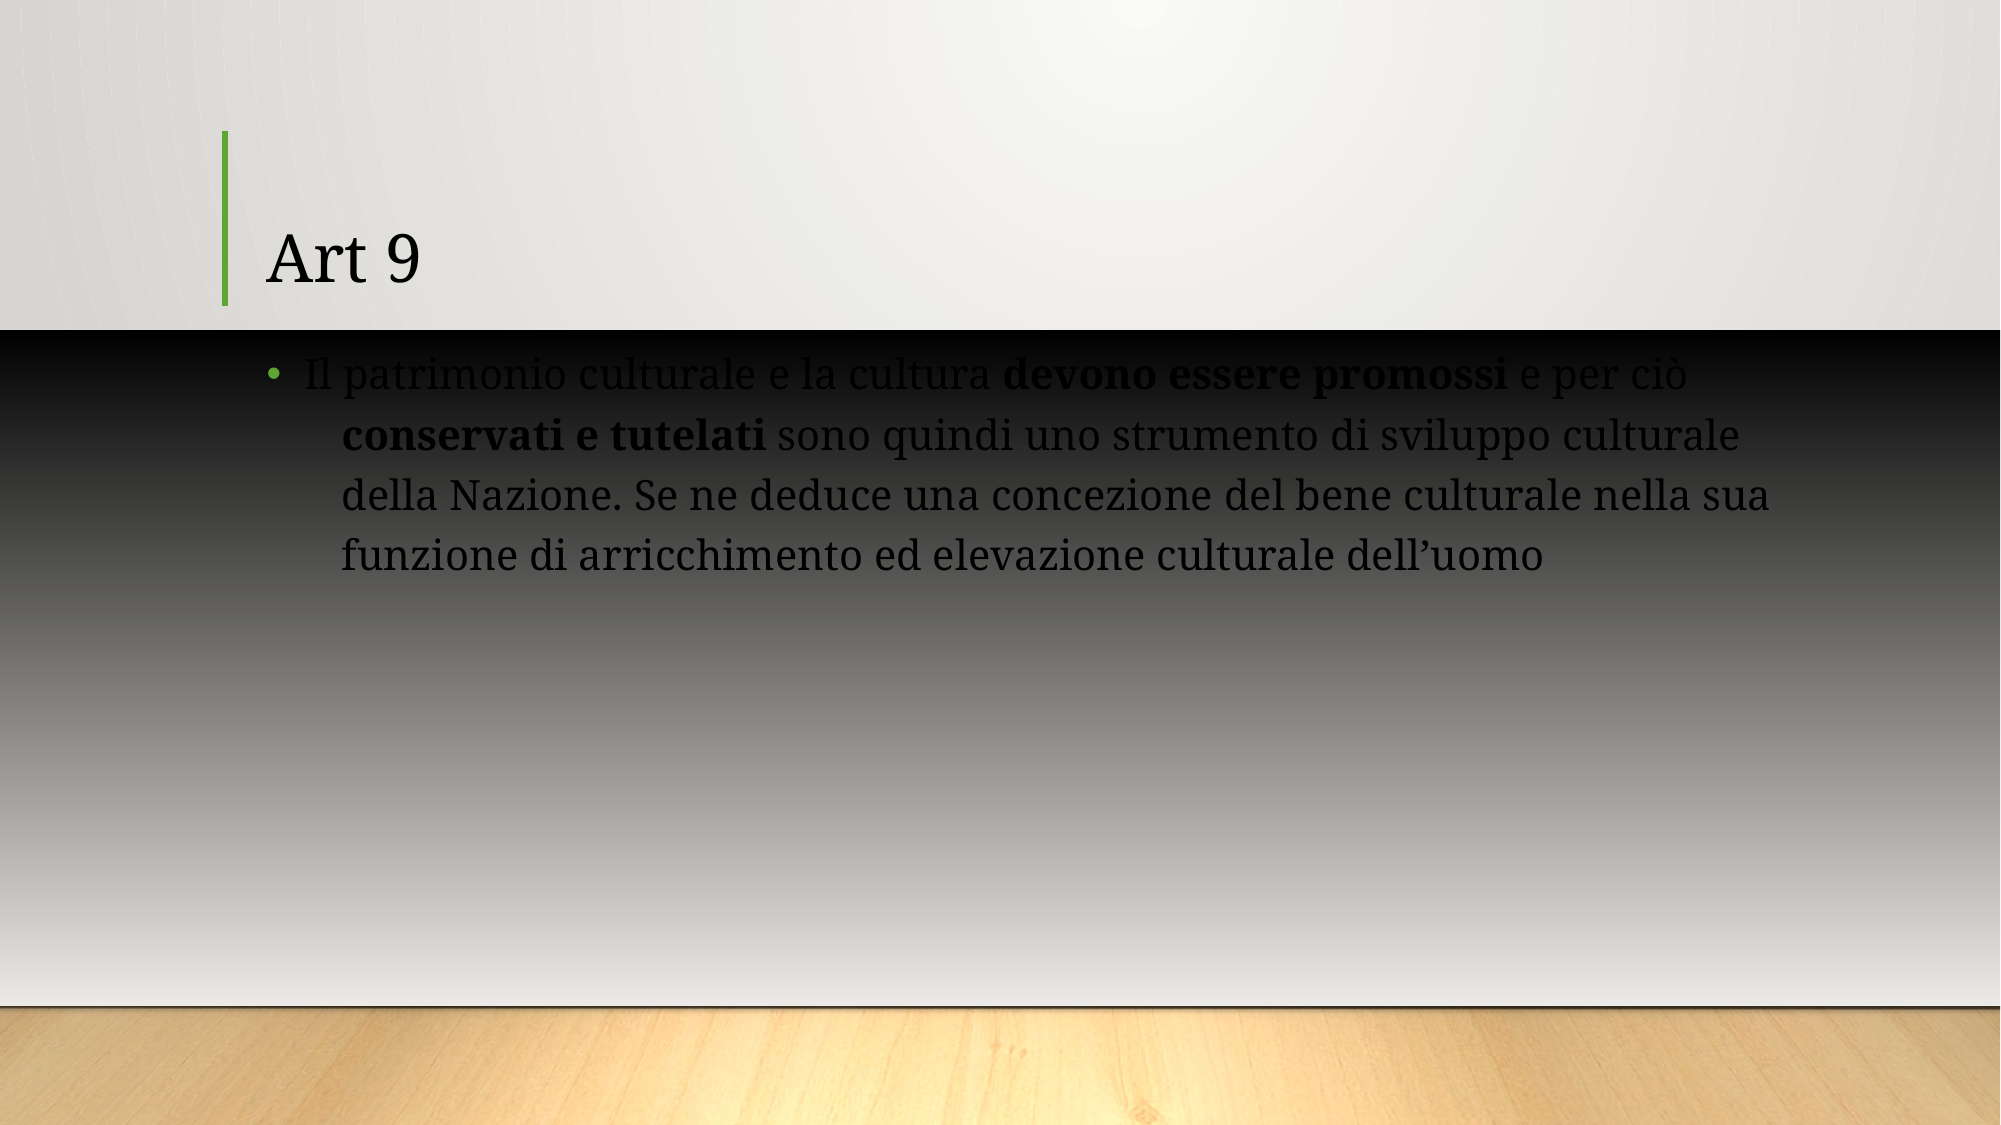

# Art 9
Il patrimonio culturale e la cultura devono essere promossi e per ciò conservati e tutelati sono quindi uno strumento di sviluppo culturale della Nazione. Se ne deduce una concezione del bene culturale nella sua funzione di arricchimento ed elevazione culturale dell’uomo